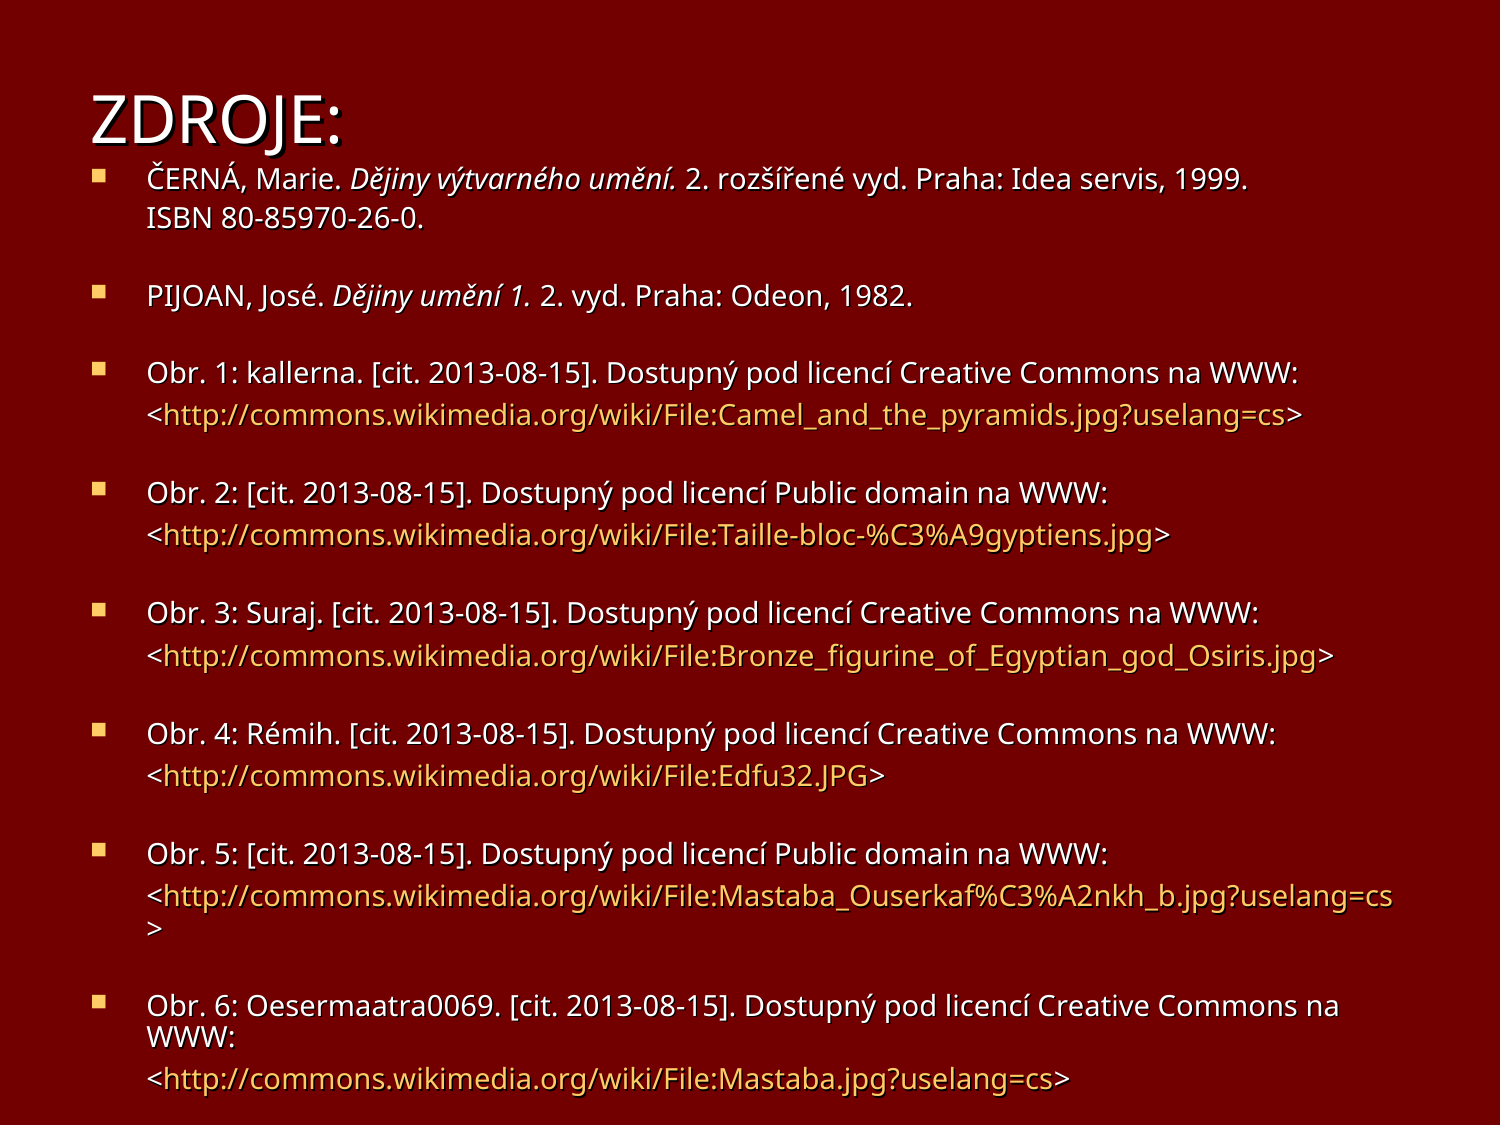

# ZDROJE:
ČERNÁ, Marie. Dějiny výtvarného umění. 2. rozšířené vyd. Praha: Idea servis, 1999.
	ISBN 80-85970-26-0.
PIJOAN, José. Dějiny umění 1. 2. vyd. Praha: Odeon, 1982.
Obr. 1: kallerna. [cit. 2013-08-15]. Dostupný pod licencí Creative Commons na WWW:
	<http://commons.wikimedia.org/wiki/File:Camel_and_the_pyramids.jpg?uselang=cs>
Obr. 2: [cit. 2013-08-15]. Dostupný pod licencí Public domain na WWW:
	<http://commons.wikimedia.org/wiki/File:Taille-bloc-%C3%A9gyptiens.jpg>
Obr. 3: Suraj. [cit. 2013-08-15]. Dostupný pod licencí Creative Commons na WWW:
	<http://commons.wikimedia.org/wiki/File:Bronze_figurine_of_Egyptian_god_Osiris.jpg>
Obr. 4: Rémih. [cit. 2013-08-15]. Dostupný pod licencí Creative Commons na WWW:
	<http://commons.wikimedia.org/wiki/File:Edfu32.JPG>
Obr. 5: [cit. 2013-08-15]. Dostupný pod licencí Public domain na WWW:
	<http://commons.wikimedia.org/wiki/File:Mastaba_Ouserkaf%C3%A2nkh_b.jpg?uselang=cs>
Obr. 6: Oesermaatra0069. [cit. 2013-08-15]. Dostupný pod licencí Creative Commons na WWW:
	<http://commons.wikimedia.org/wiki/File:Mastaba.jpg?uselang=cs>